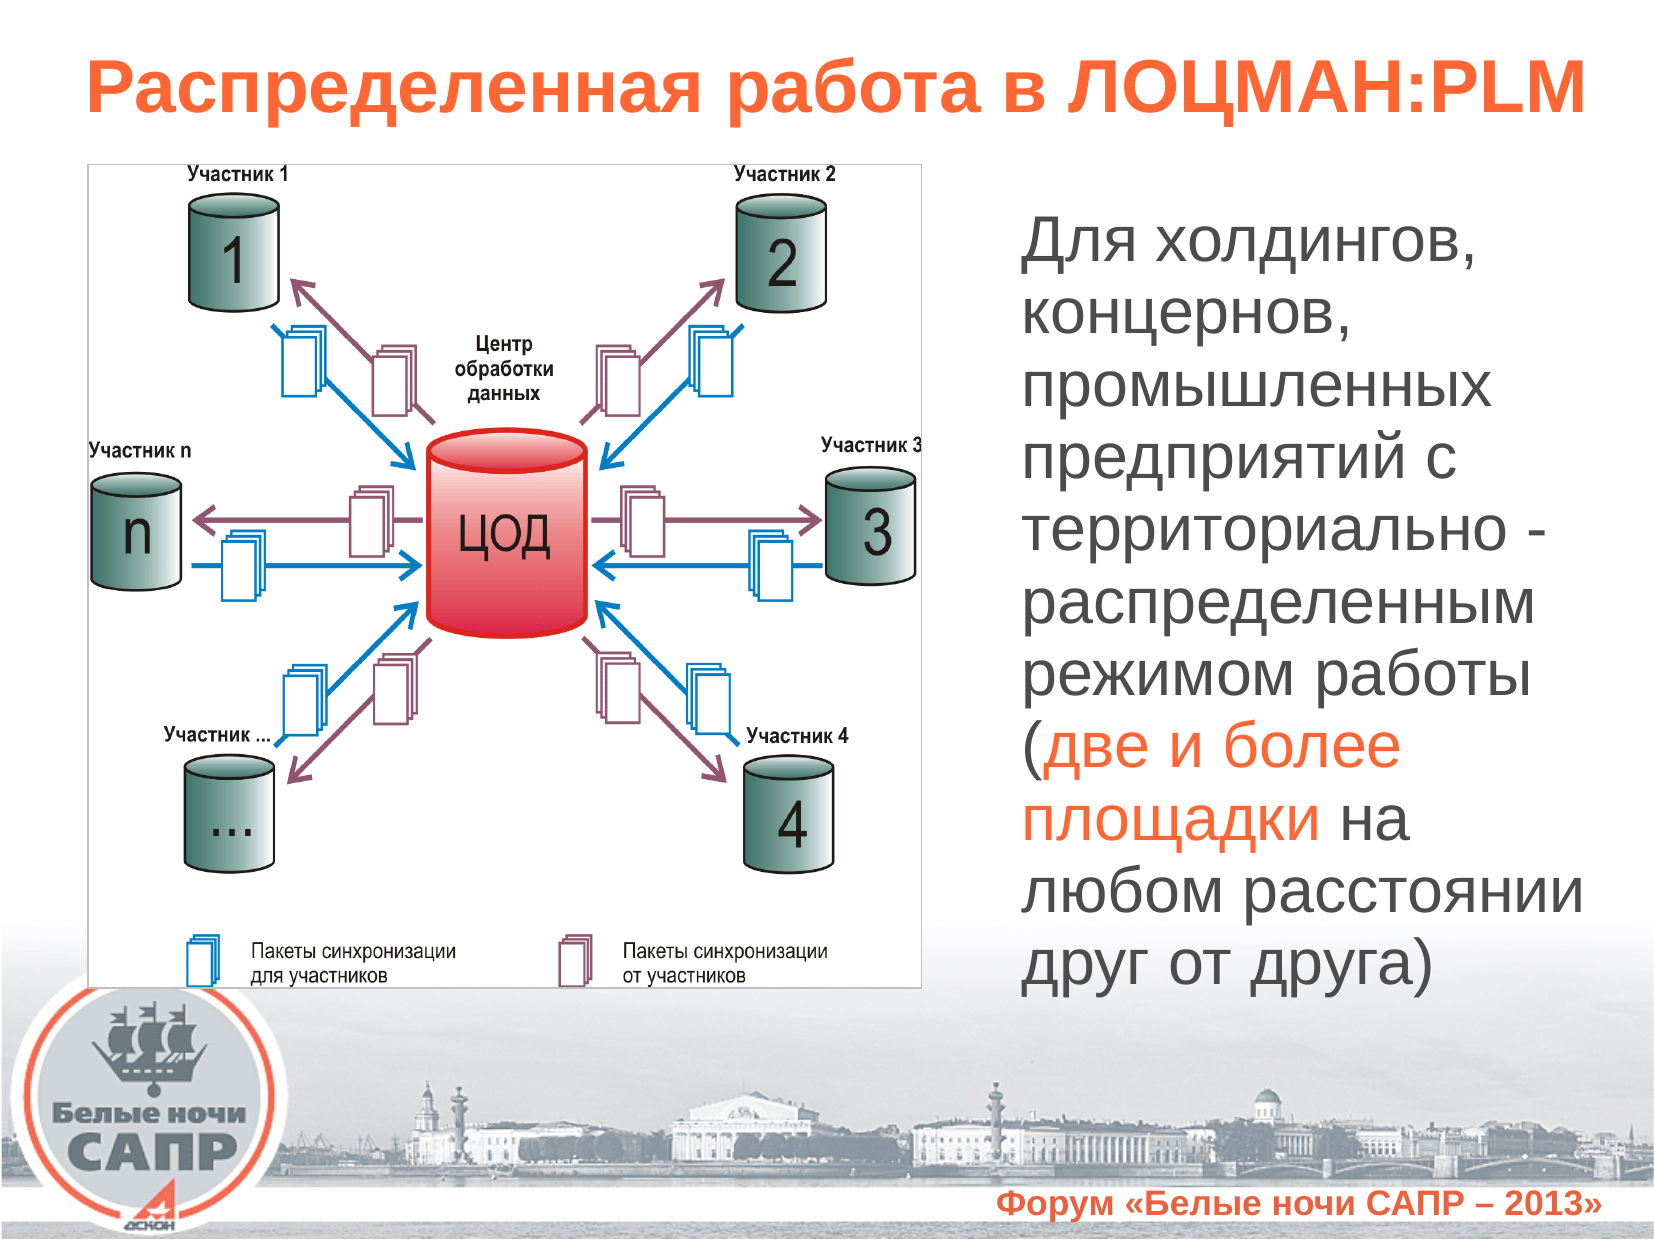

# Распределенная работа в ЛОЦМАН:PLM
Для холдингов, концернов, промышленных предприятий с территориально - распределенным режимом работы (две и более площадки на любом расстоянии друг от друга)